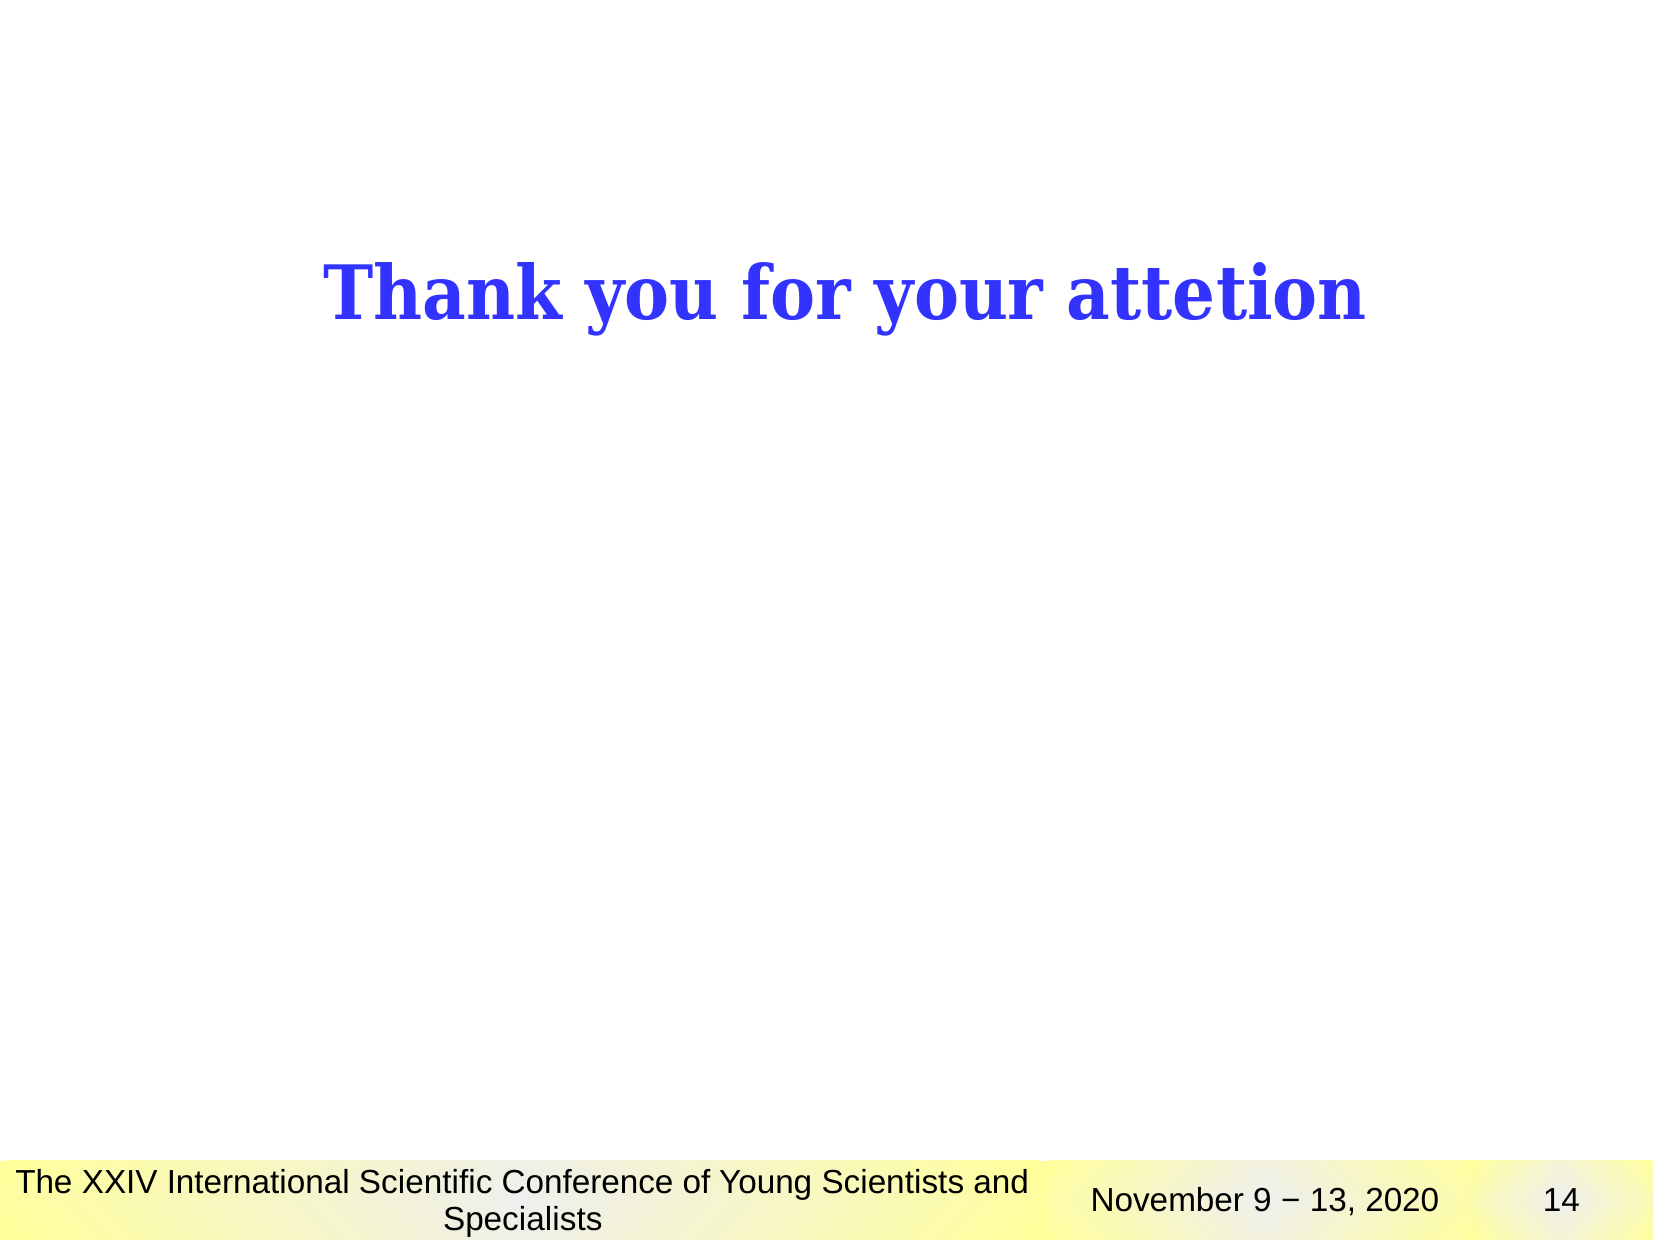

Thank you for your attetion
The XXIV International Scientific Conference of Young Scientists and Specialists
November 9 − 13, 2020
14